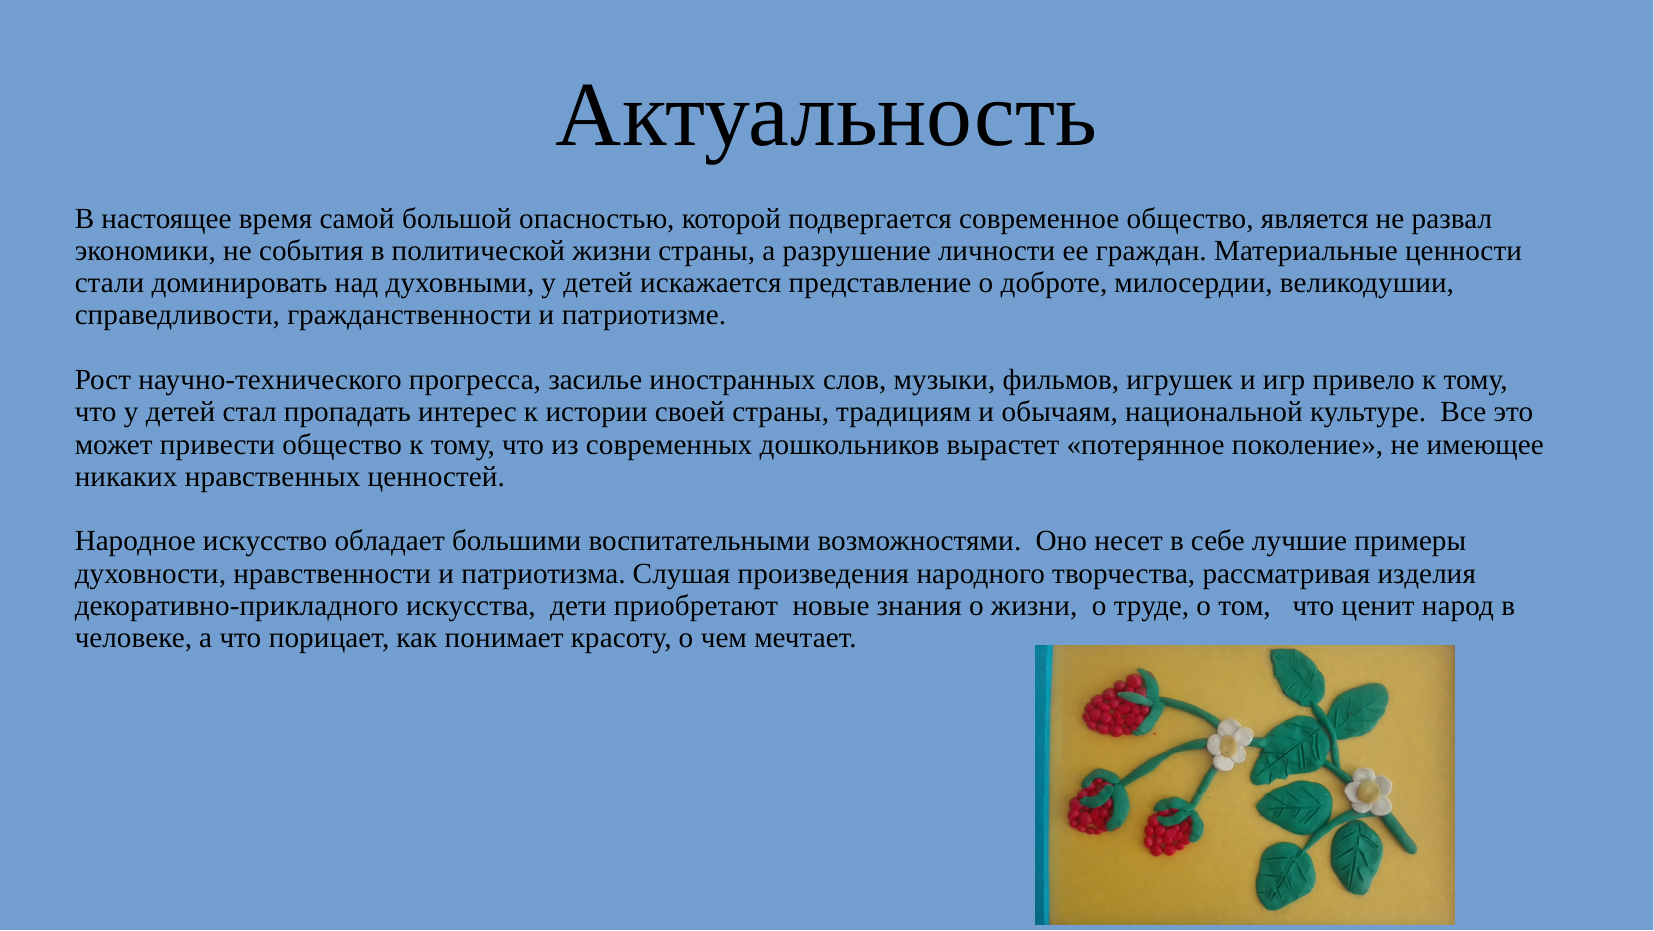

# Актуальность
В настоящее время самой большой опасностью, которой подвергается современное общество, является не развал экономики, не события в политической жизни страны, а разрушение личности ее граждан. Материальные ценности стали доминировать над духовными, у детей искажается представление о доброте, милосердии, великодушии, справедливости, гражданственности и патриотизме.
Рост научно-технического прогресса, засилье иностранных слов, музыки, фильмов, игрушек и игр привело к тому, что у детей стал пропадать интерес к истории своей страны, традициям и обычаям, национальной культуре. Все это может привести общество к тому, что из современных дошкольников вырастет «потерянное поколение», не имеющее никаких нравственных ценностей.
Народное искусство обладает большими воспитательными возможностями. Оно несет в себе лучшие примеры духовности, нравственности и патриотизма. Слушая произведения народного творчества, рассматривая изделия декоративно-прикладного искусства, дети приобретают новые знания о жизни, о труде, о том, что ценит народ в человеке, а что порицает, как понимает красоту, о чем мечтает.